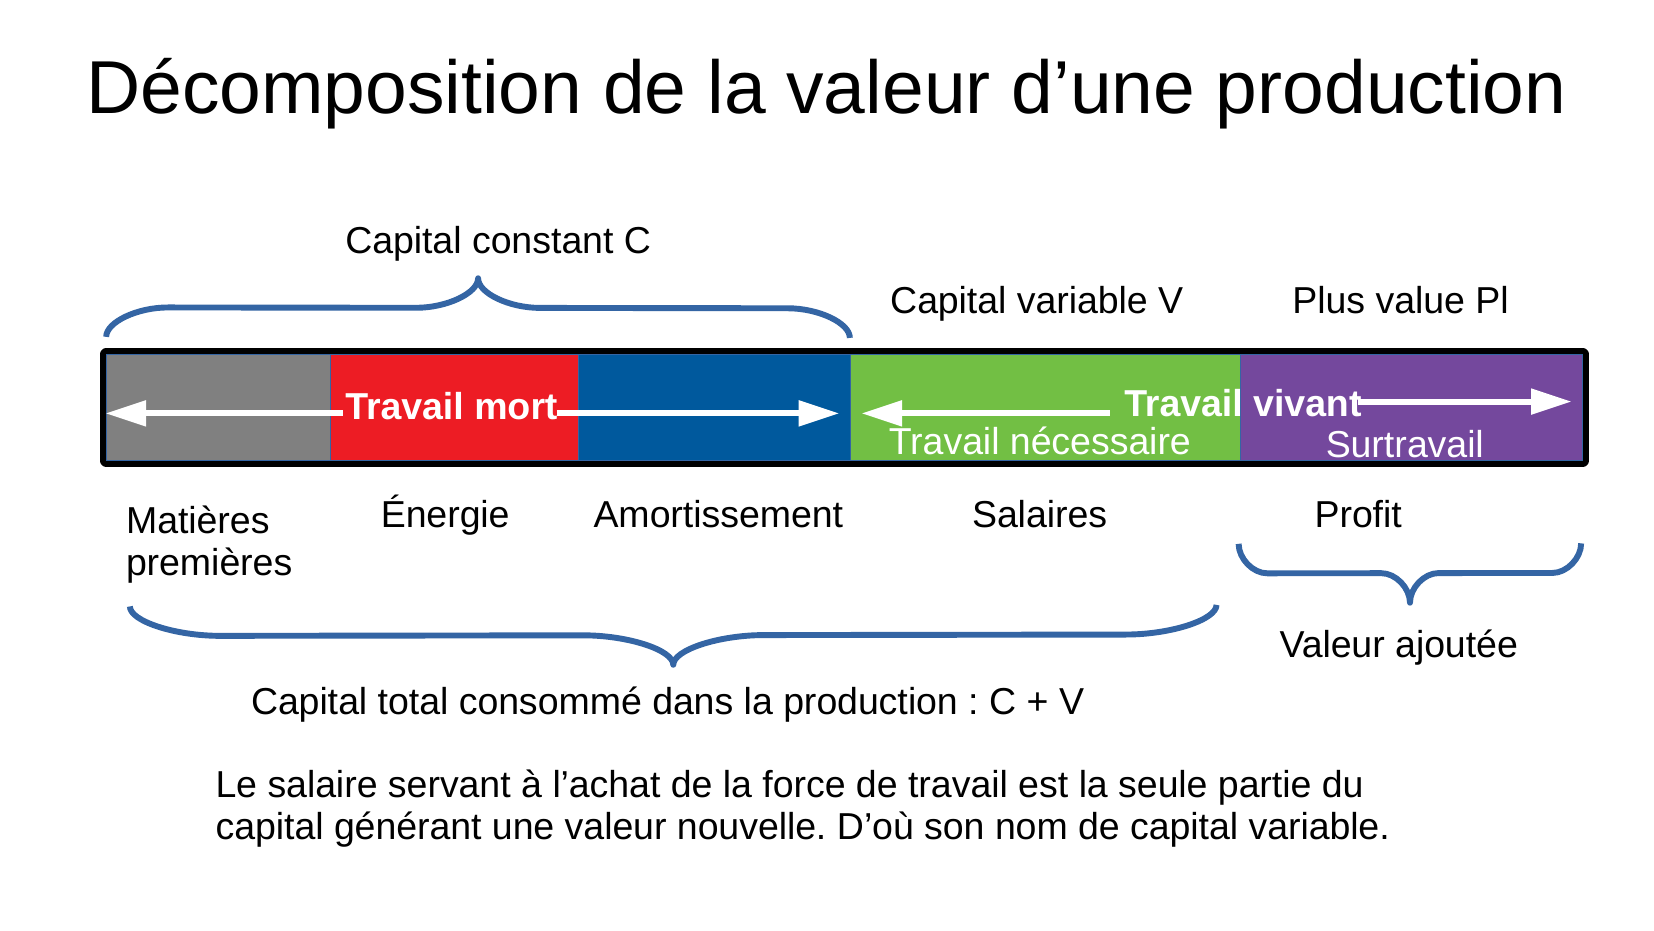

# Décomposition de la valeur d’une production
Capital constant C
Capital variable V
Plus value Pl
Travail vivant
Travail mort
Travail nécessaire
Surtravail
Énergie
Amortissement
Salaires
Profit
Matières
premières
Valeur ajoutée
Capital total consommé dans la production : C + V
Le salaire servant à l’achat de la force de travail est la seule partie du capital générant une valeur nouvelle. D’où son nom de capital variable.